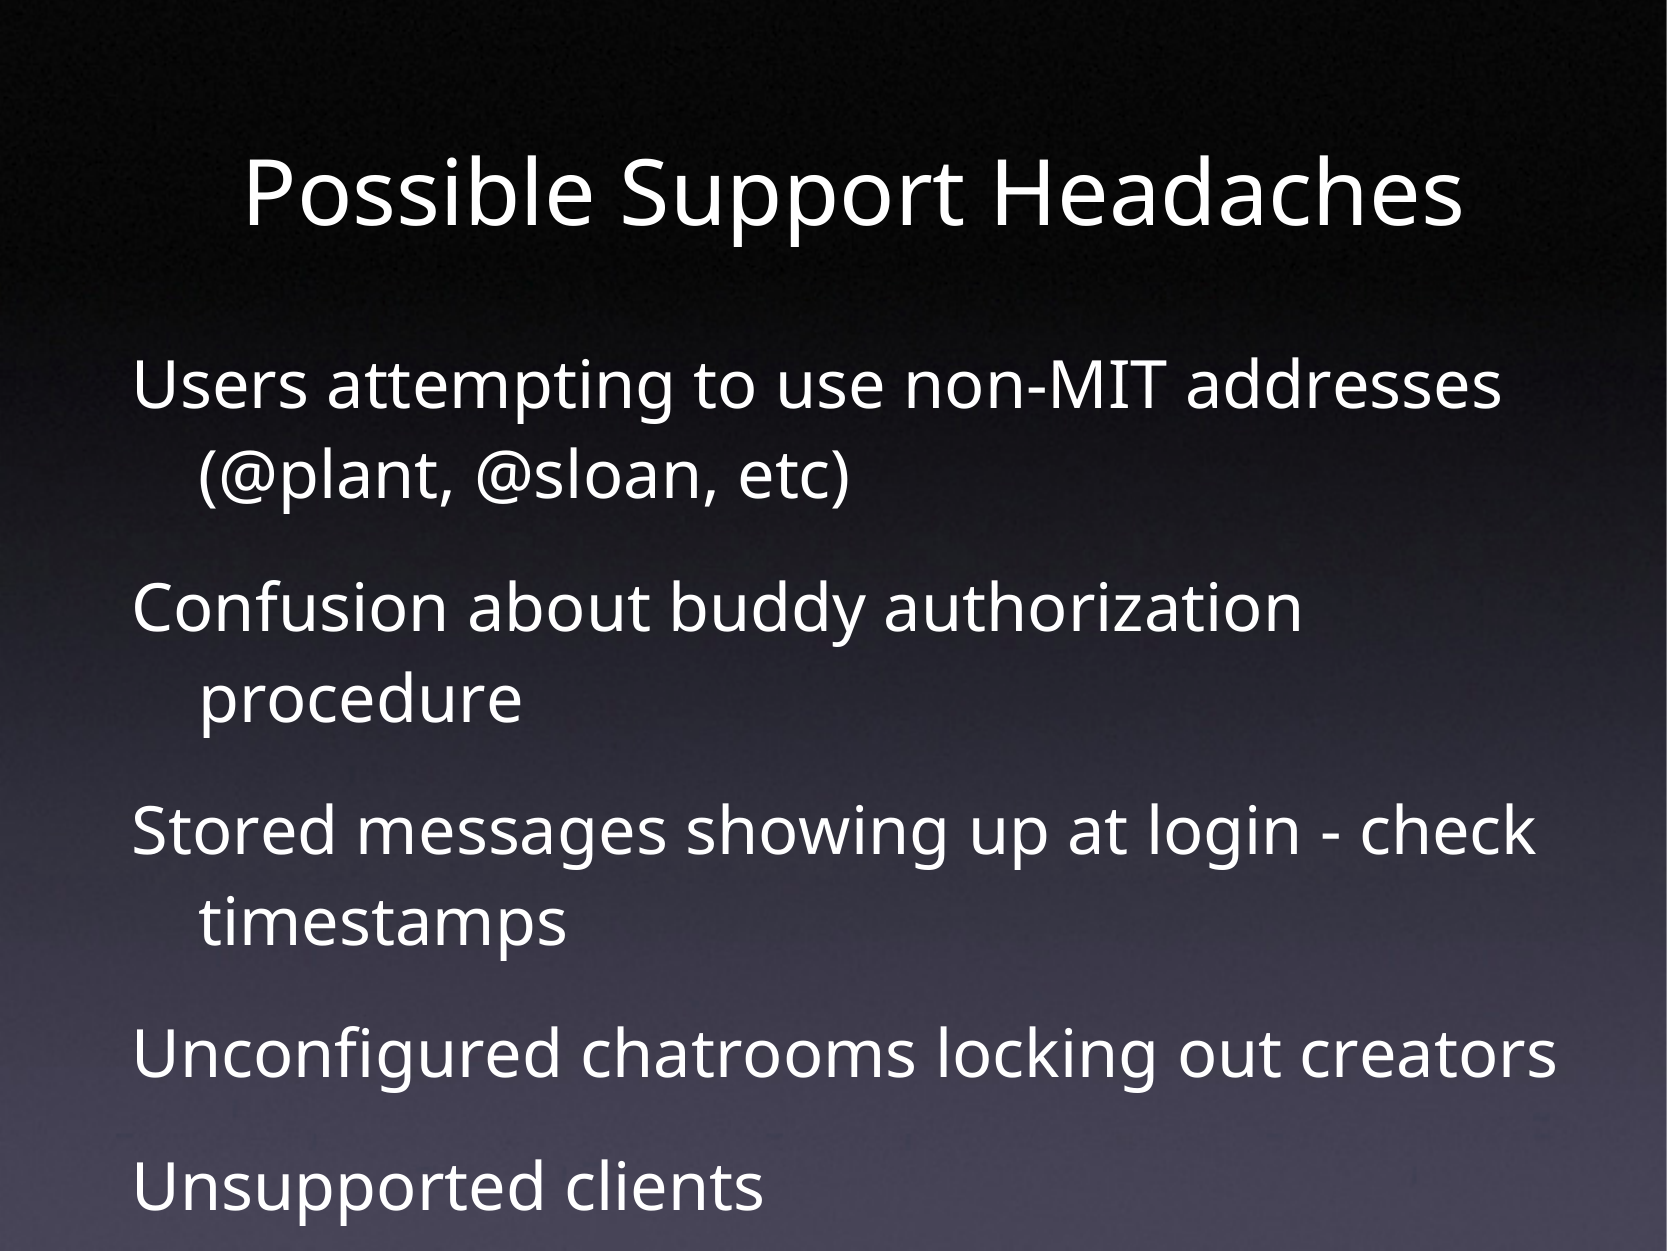

# Possible Support Headaches
Users attempting to use non-MIT addresses (@plant, @sloan, etc)
Confusion about buddy authorization procedure
Stored messages showing up at login - check timestamps
Unconfigured chatrooms locking out creators
Unsupported clients